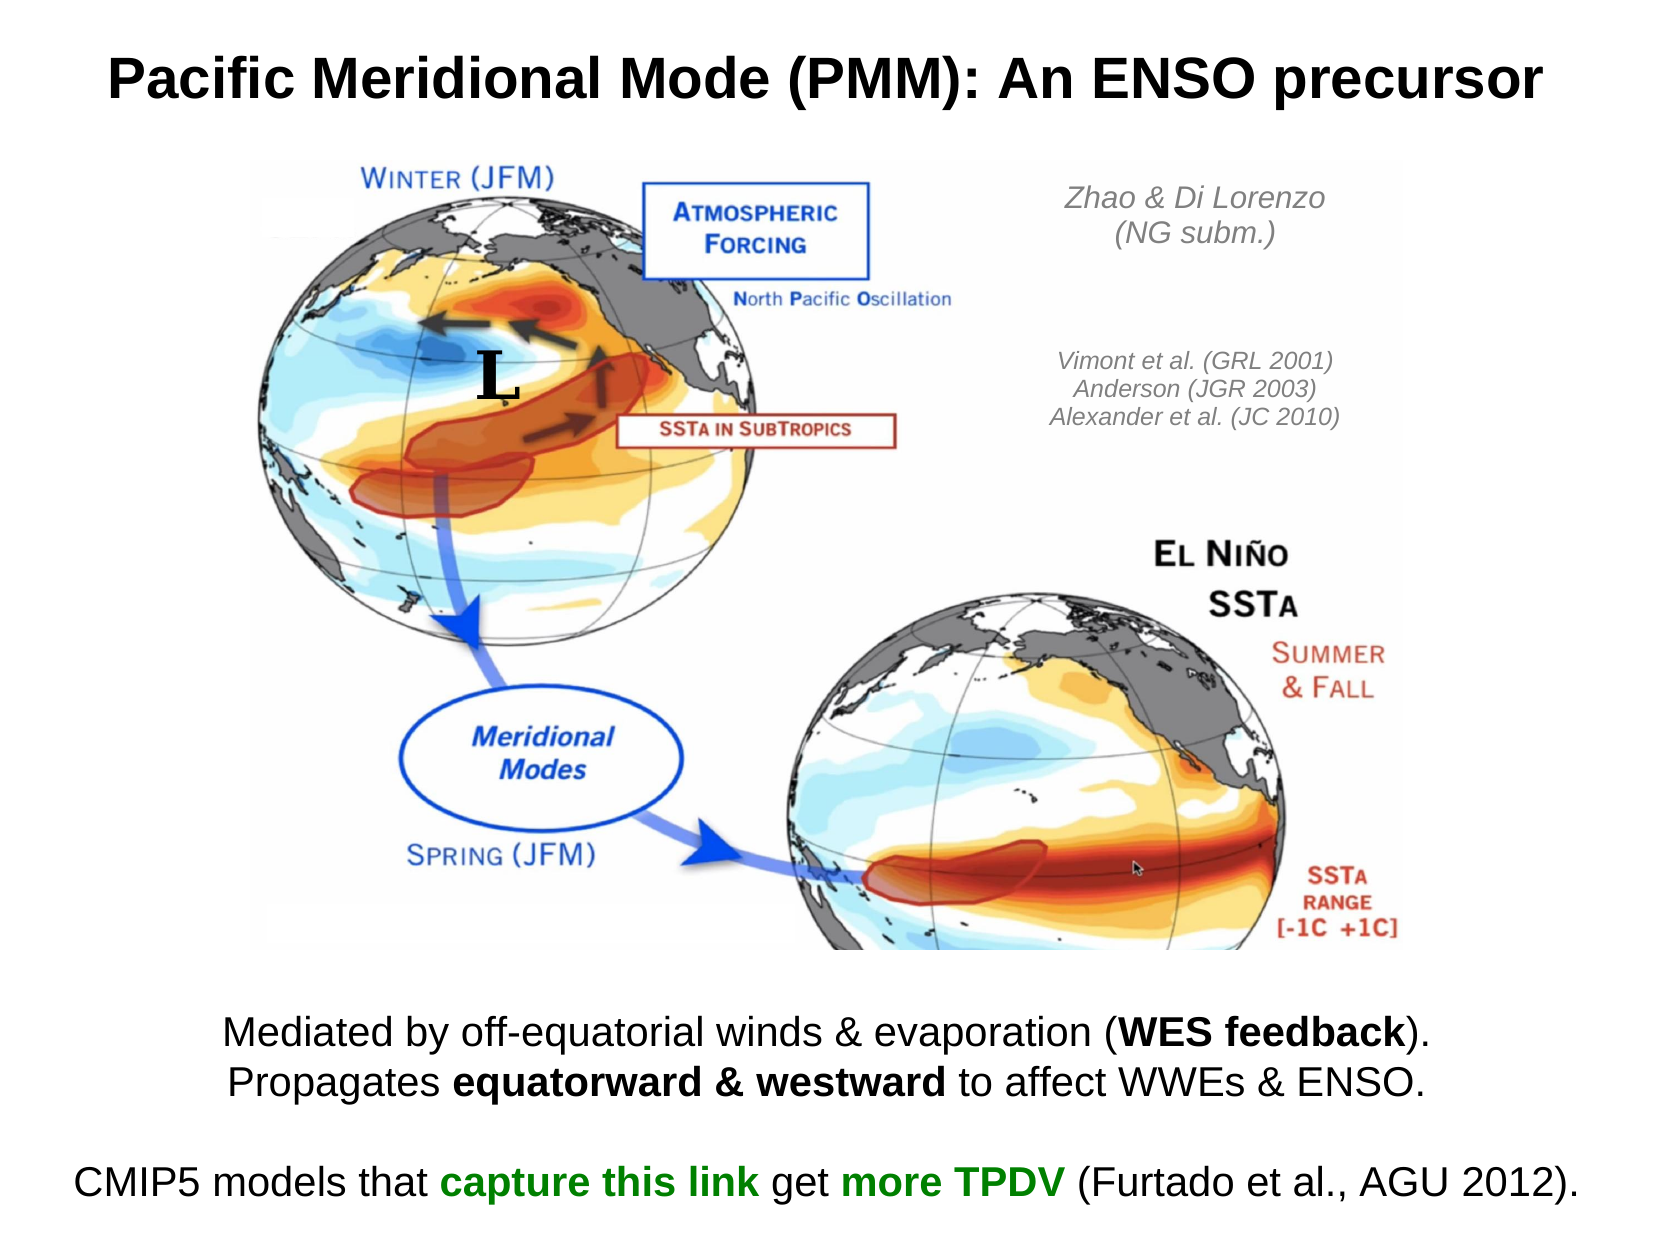

Pacific Meridional Mode (PMM): An ENSO precursor
Zhao & Di Lorenzo
(NG subm.)
L
Vimont et al. (GRL 2001)
Anderson (JGR 2003)
Alexander et al. (JC 2010)
Mediated by off-equatorial winds & evaporation (WES feedback).
Propagates equatorward & westward to affect WWEs & ENSO.
CMIP5 models that capture this link get more TPDV (Furtado et al., AGU 2012).